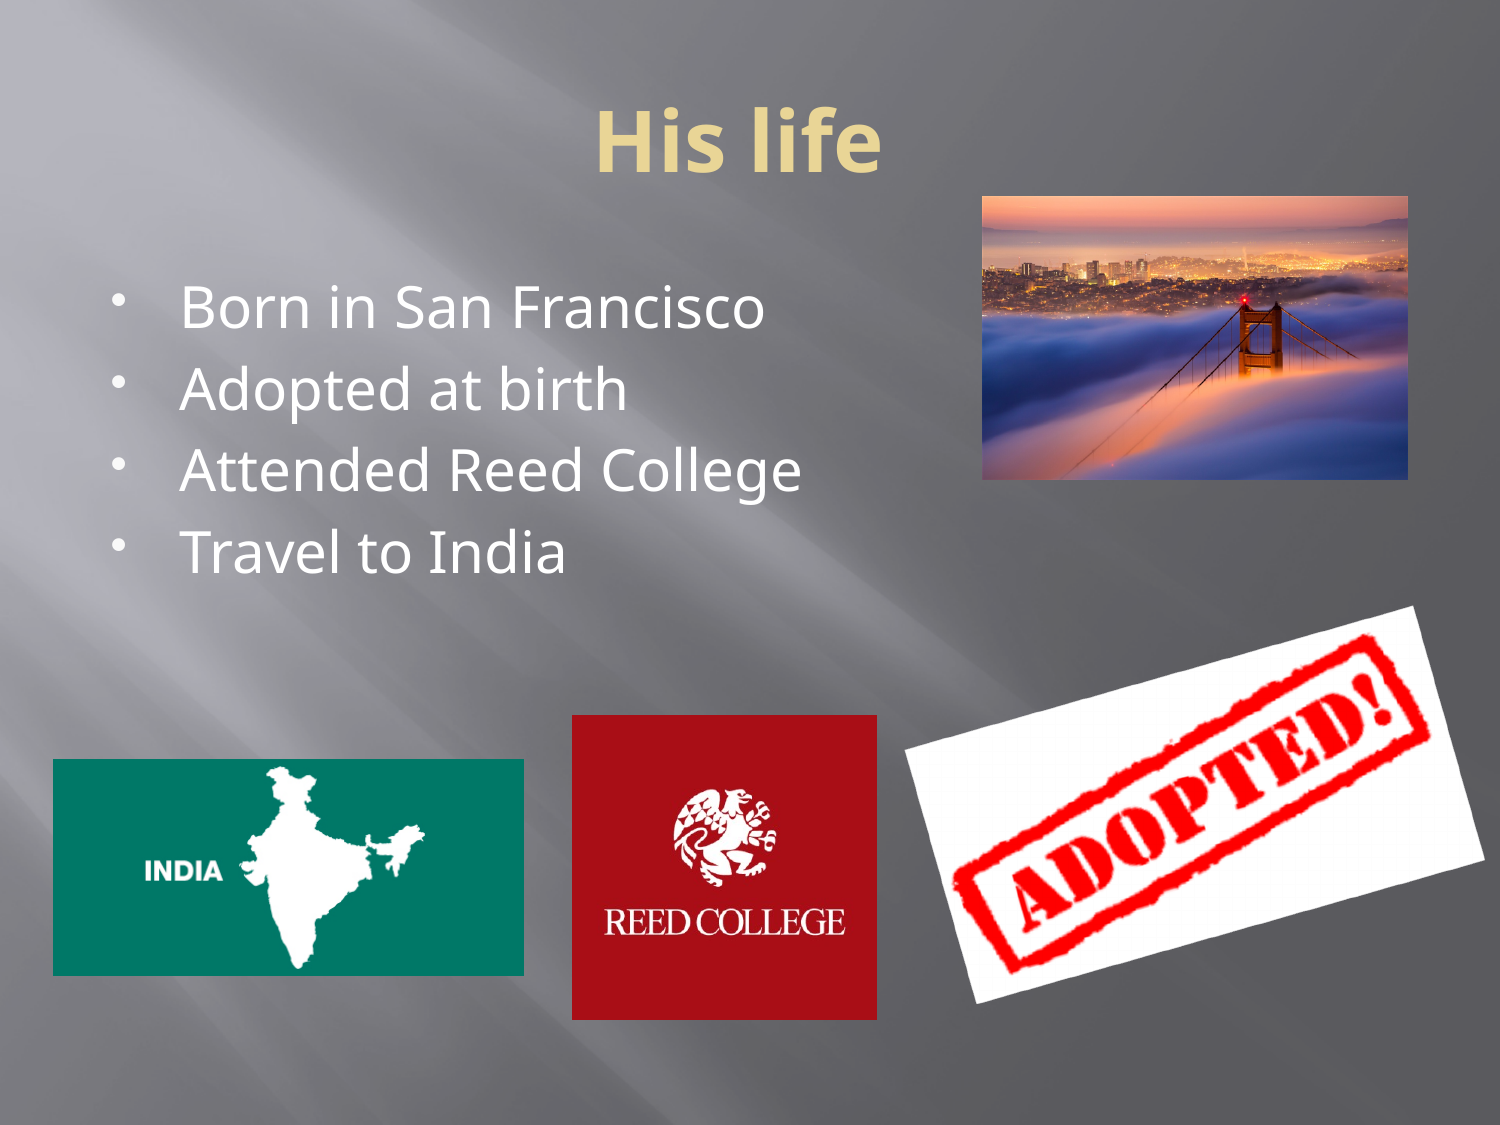

# His life
Born in San Francisco
Adopted at birth
Attended Reed College
Travel to India